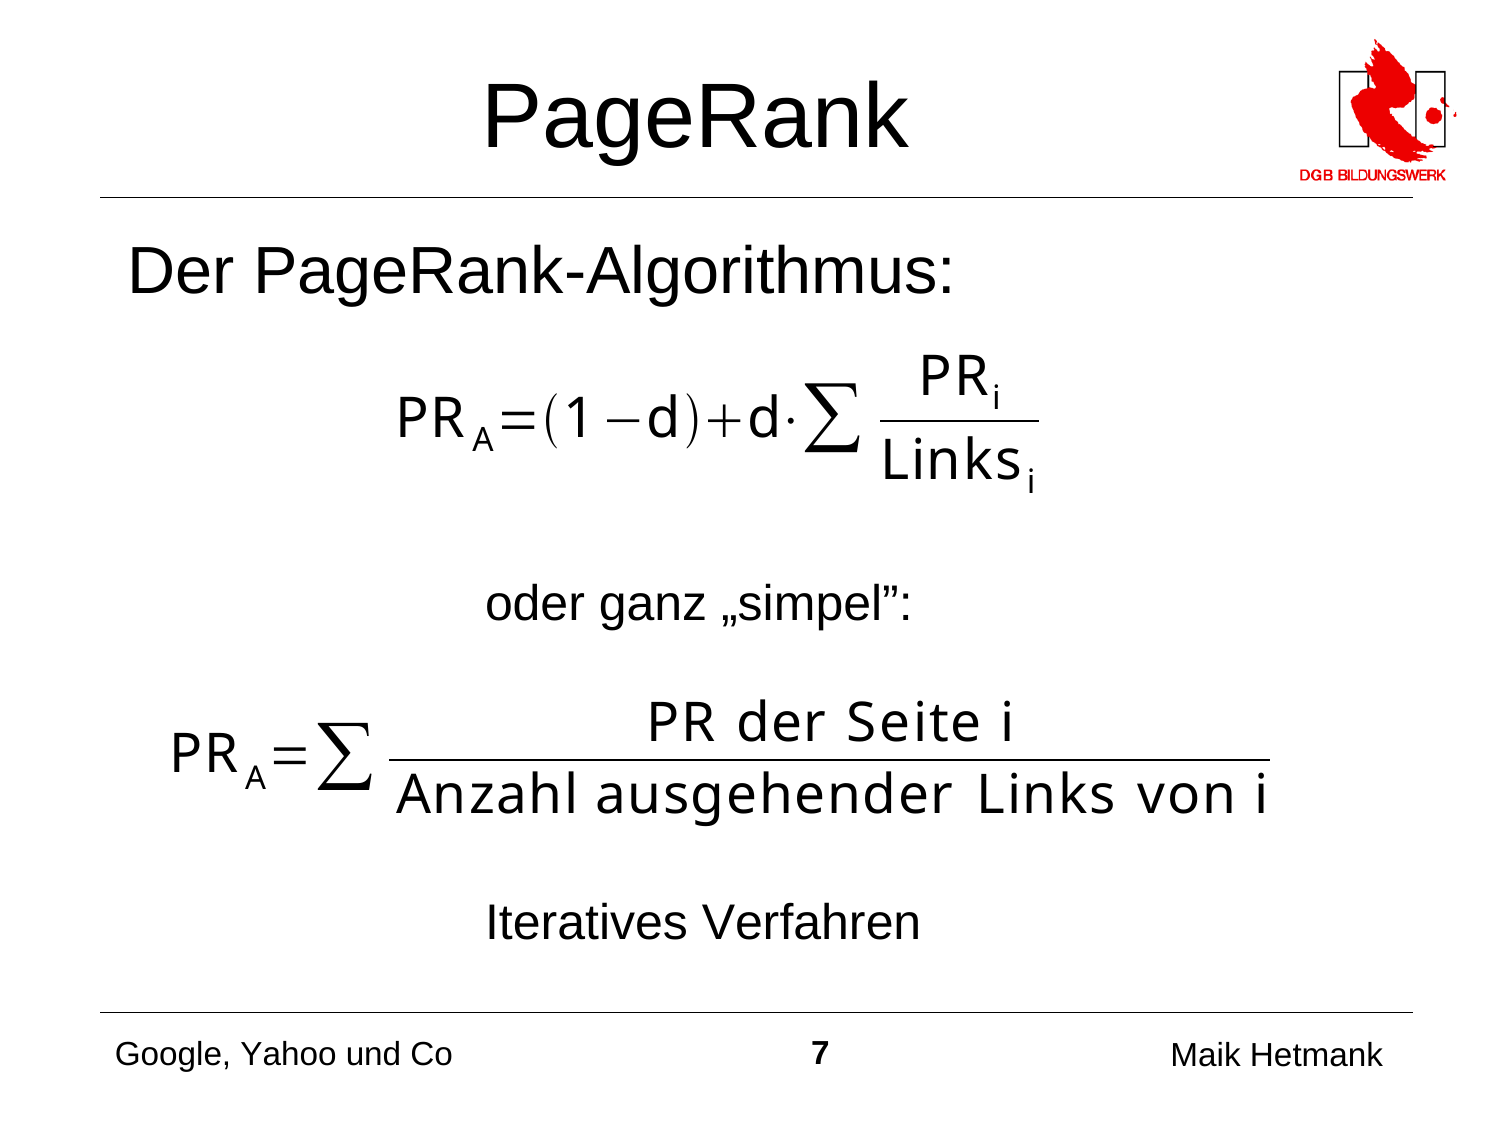

# PageRank
Der PageRank-Algorithmus:
oder ganz „simpel”:
Iteratives Verfahren